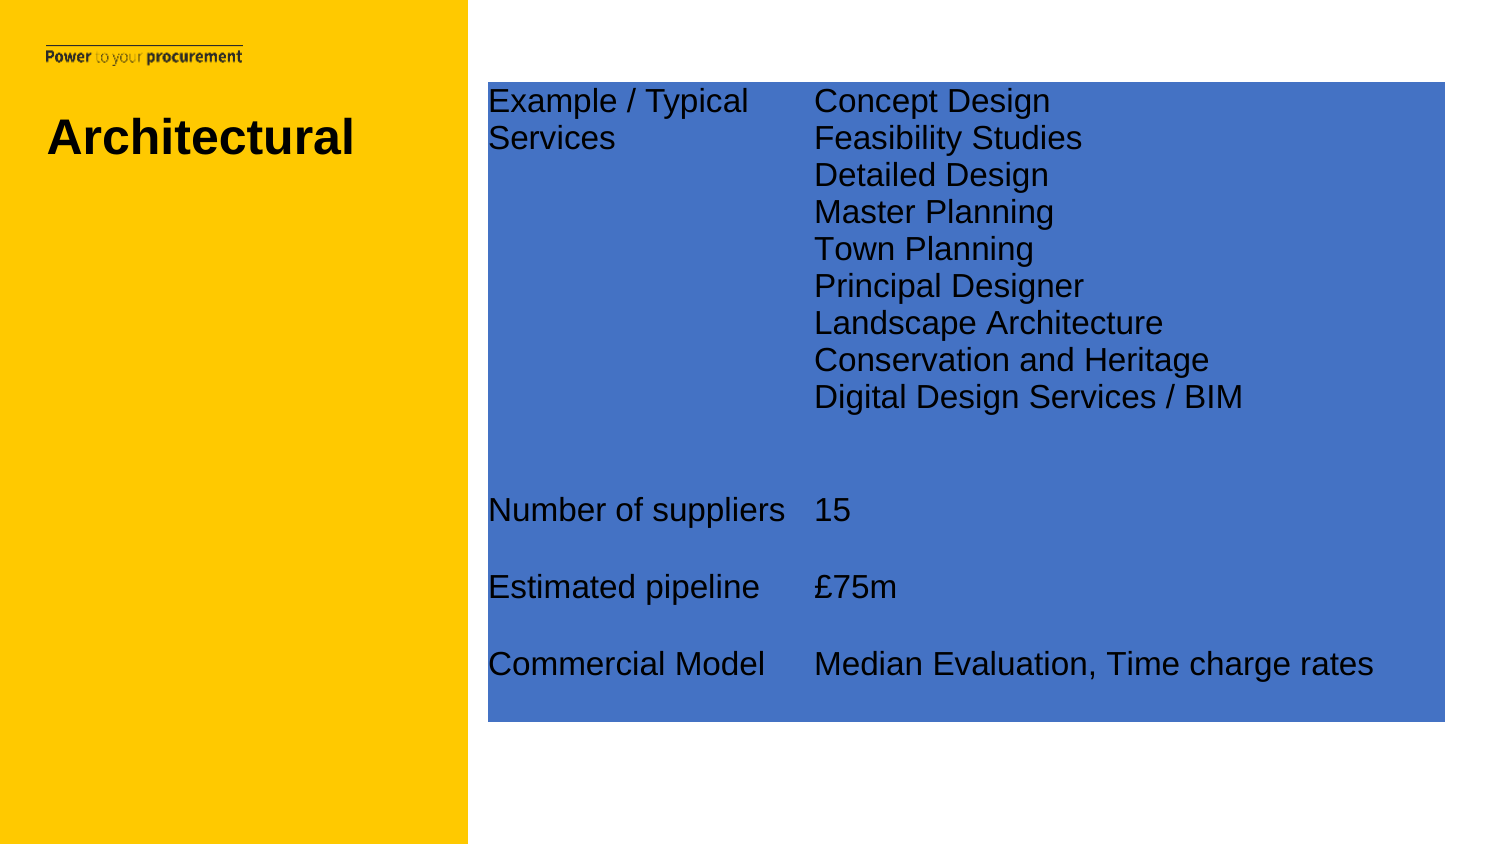

| Example / Typical Services | Concept Design Feasibility Studies Detailed Design Master Planning Town Planning Principal Designer Landscape Architecture Conservation and Heritage Digital Design Services / BIM |
| --- | --- |
| Number of suppliers | 15 |
| Estimated pipeline | £75m |
| Commercial Model | Median Evaluation, Time charge rates |
# Architectural